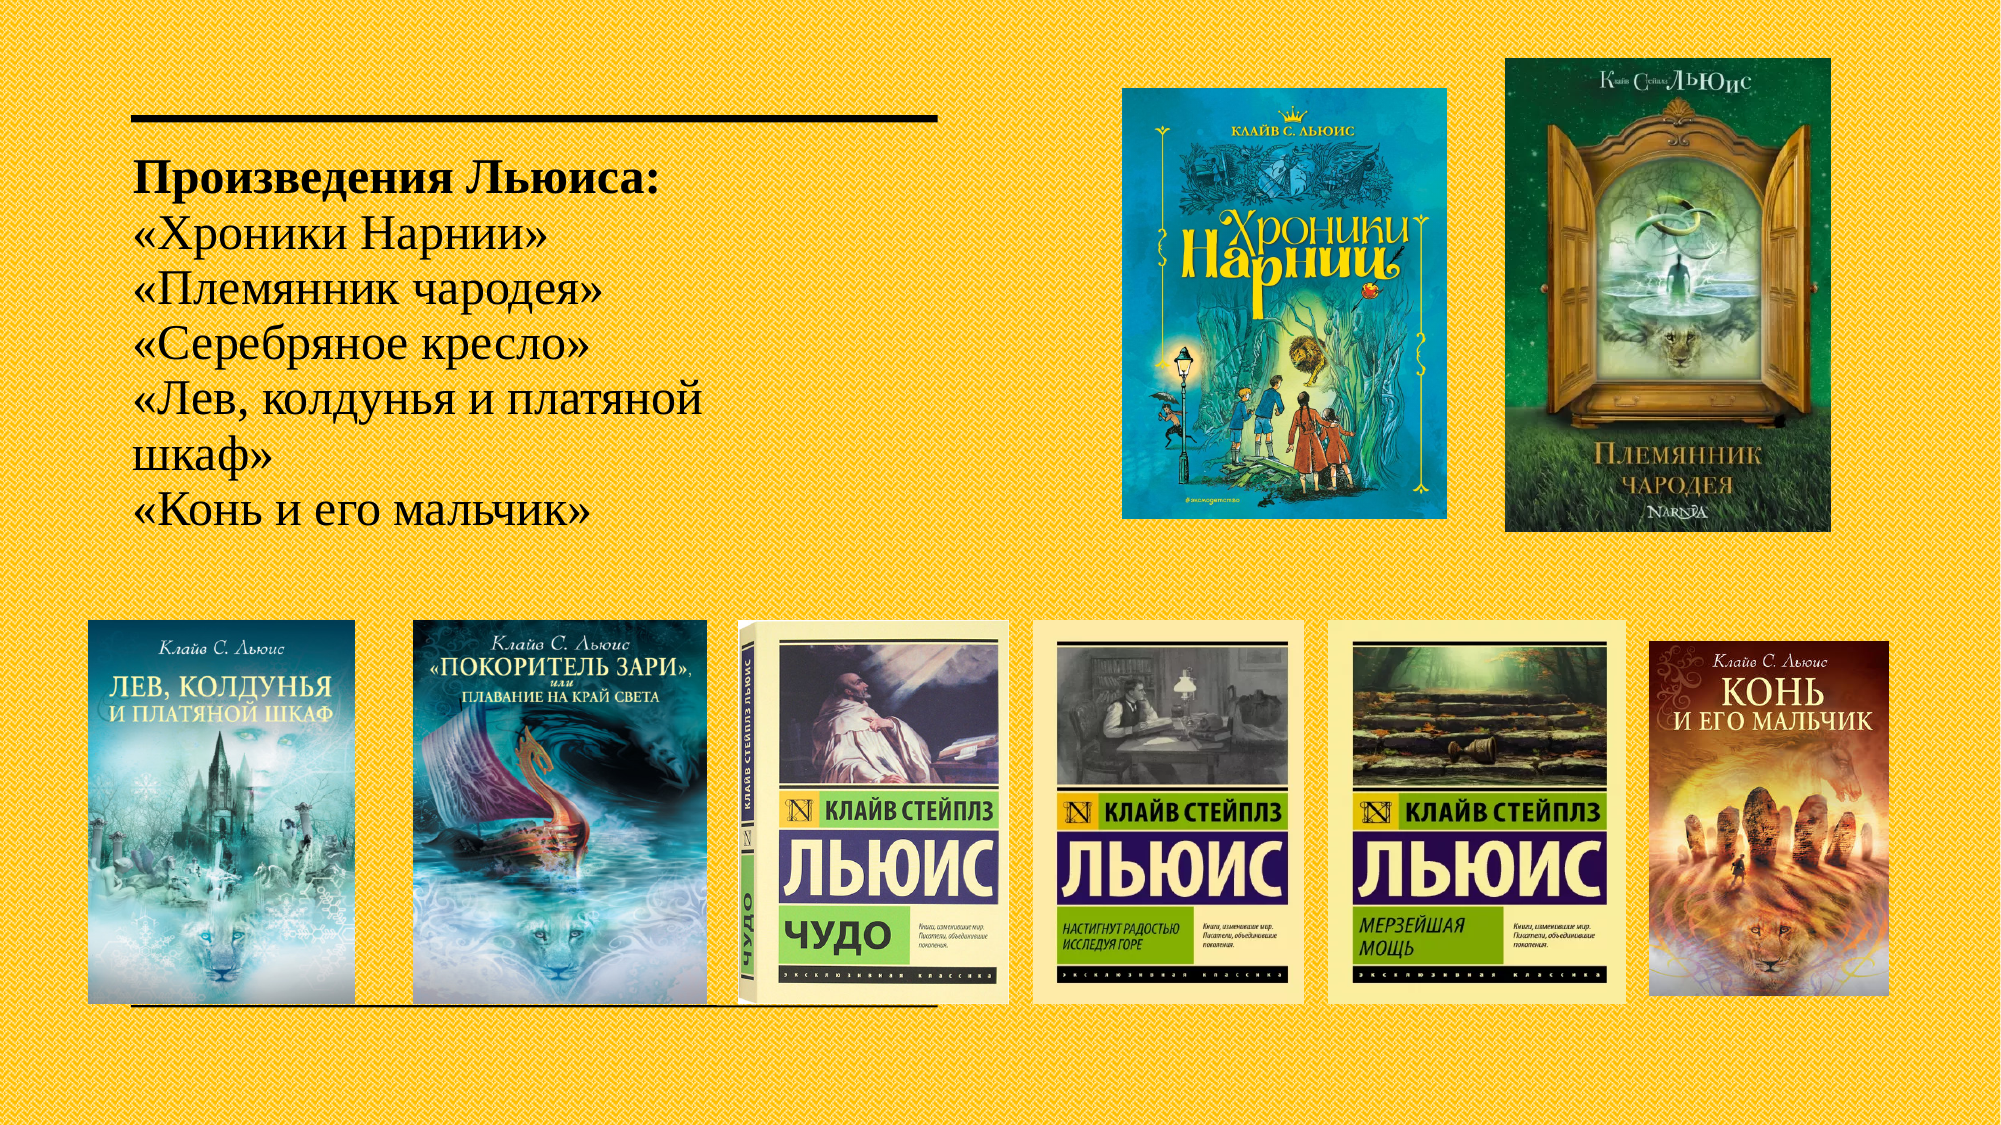

Произведения Льюиса:
«Хроники Нарнии»
«Племянник чародея»
«Серебряное кресло»
«Лев, колдунья и платяной шкаф»
«Конь и его мальчик»